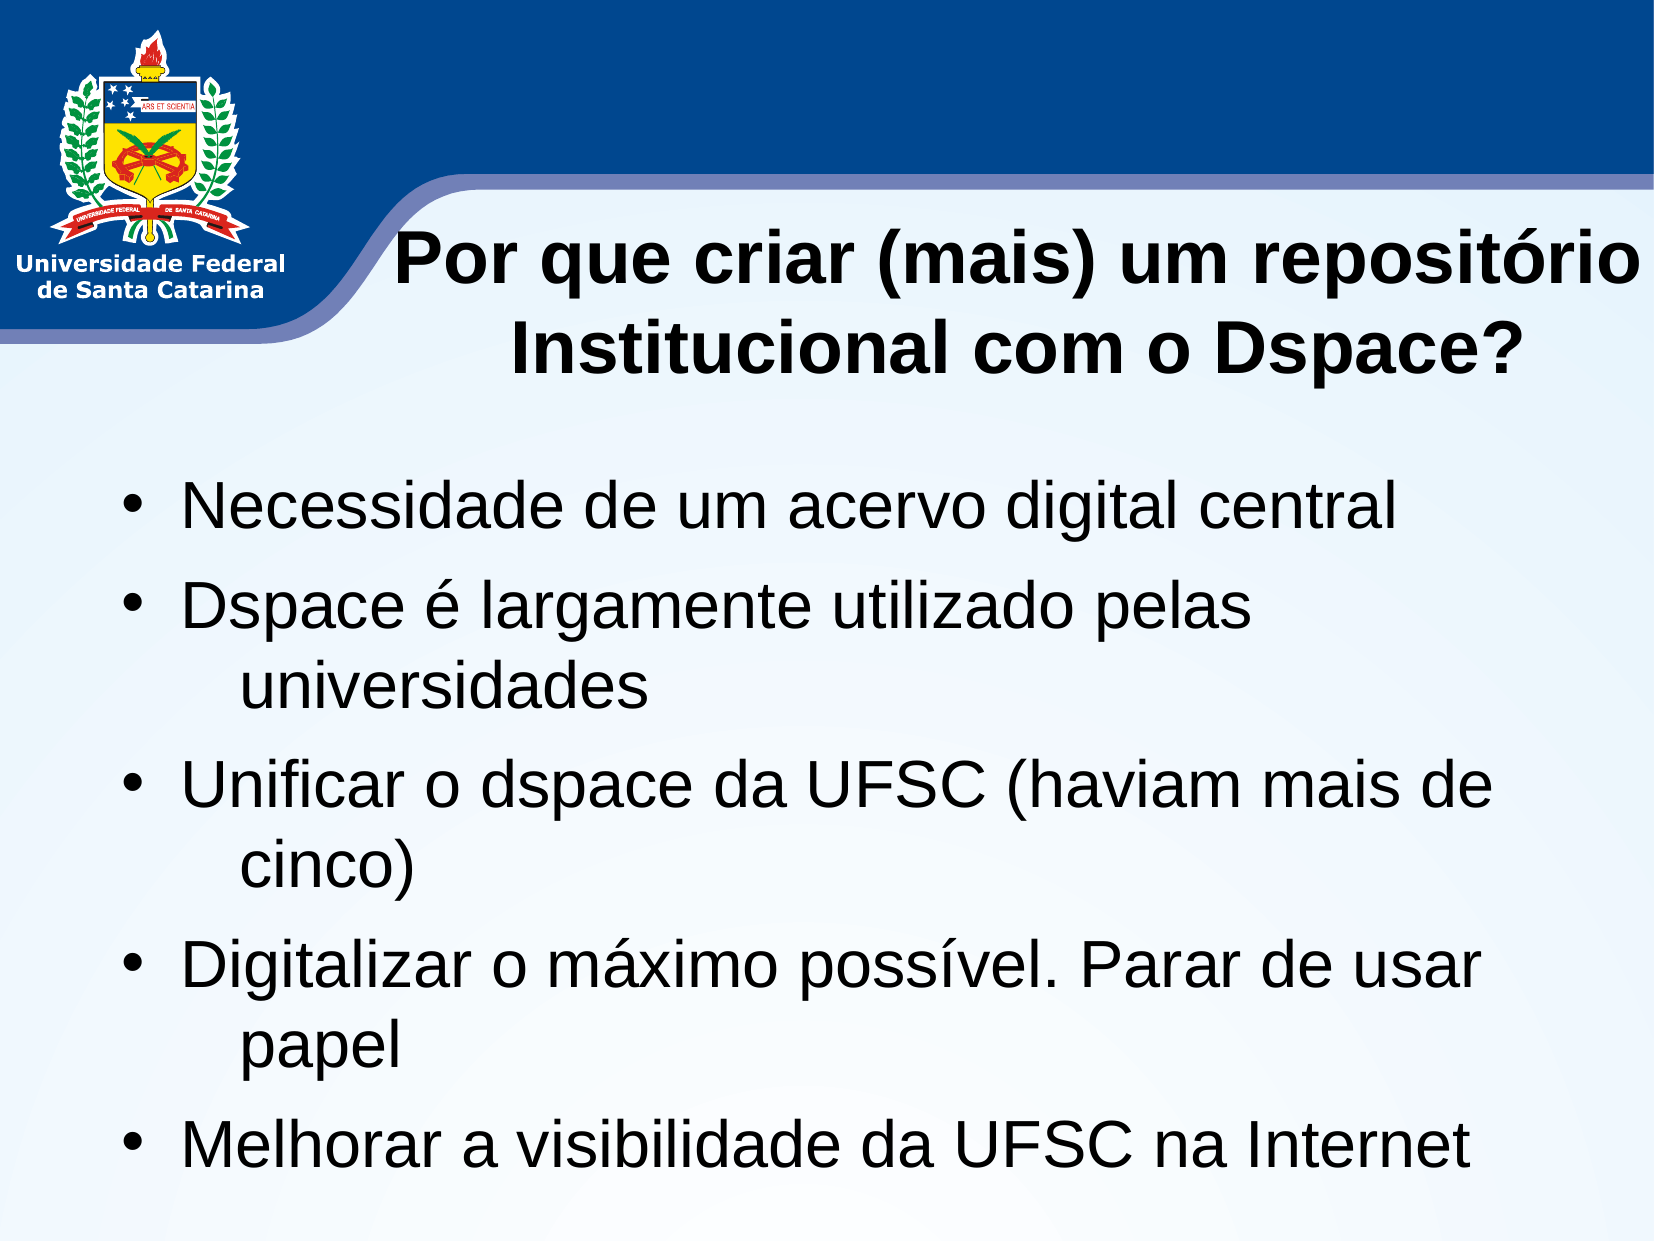

# Por que criar (mais) um repositório Institucional com o Dspace?
Necessidade de um acervo digital central
Dspace é largamente utilizado pelas universidades
Unificar o dspace da UFSC (haviam mais de cinco)
Digitalizar o máximo possível. Parar de usar papel
Melhorar a visibilidade da UFSC na Internet